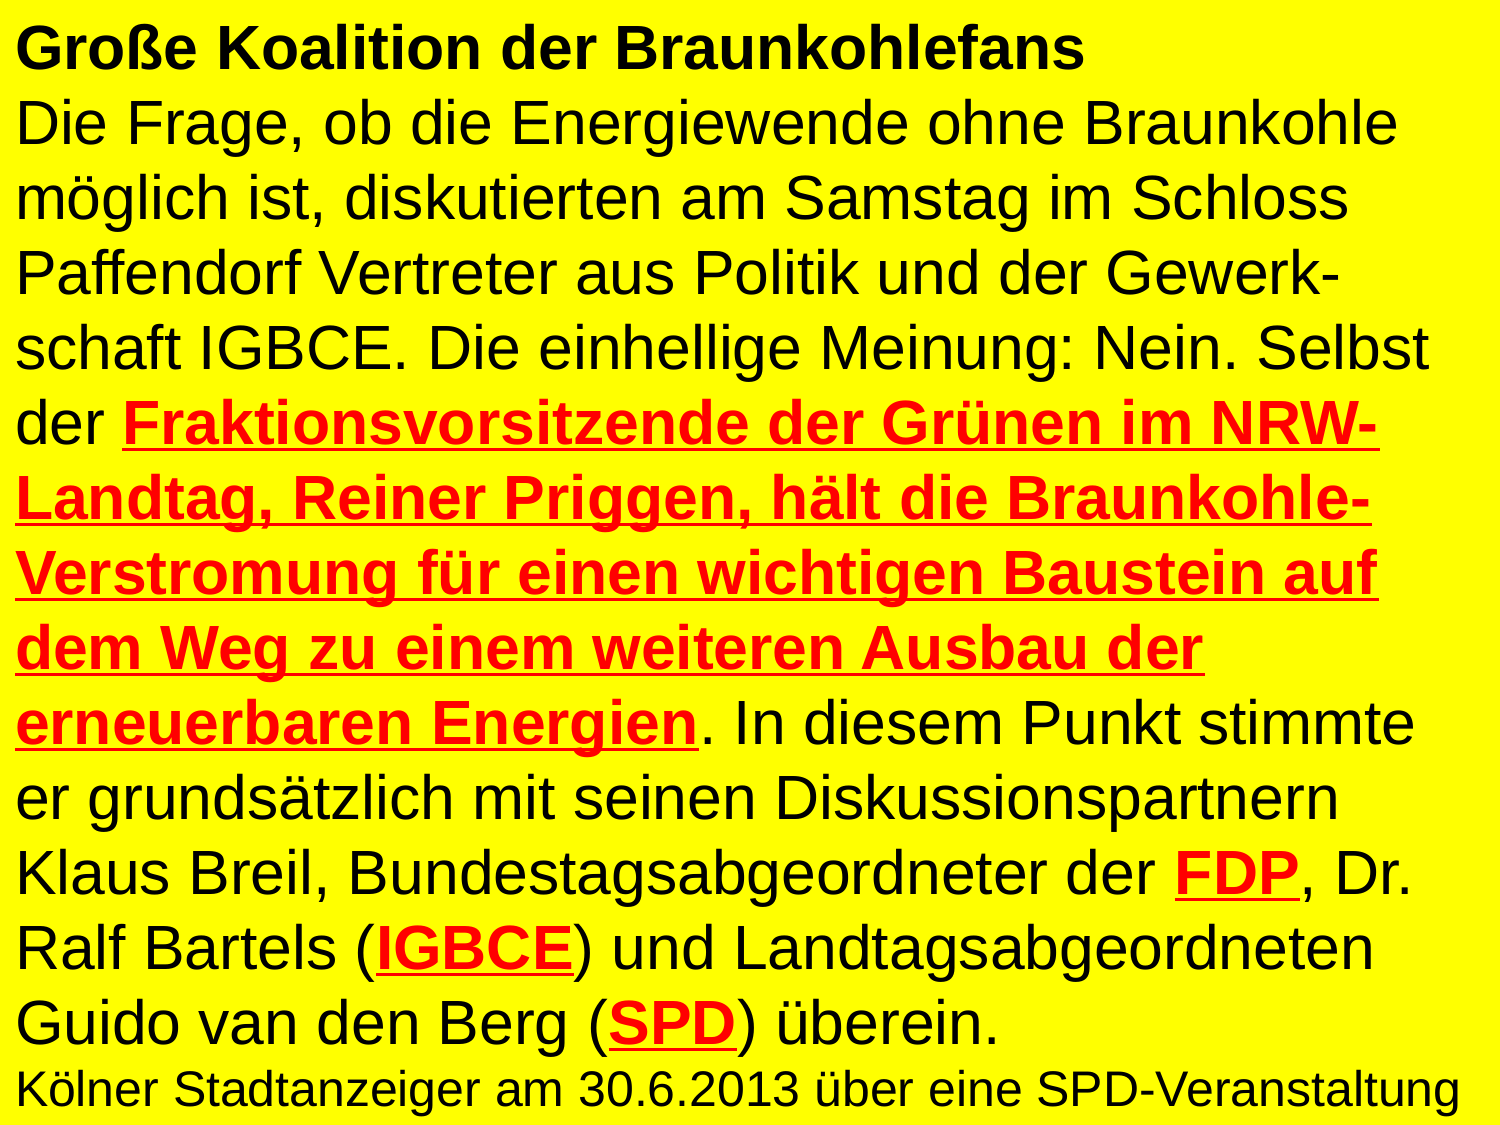

Große Koalition der Braunkohlefans
Die Frage, ob die Energiewende ohne Braunkohle möglich ist, diskutierten am Samstag im Schloss Paffendorf Vertreter aus Politik und der Gewerk-schaft IGBCE. Die einhellige Meinung: Nein. Selbst der Fraktionsvorsitzende der Grünen im NRW-Landtag, Reiner Priggen, hält die Braunkohle-Verstromung für einen wichtigen Baustein auf dem Weg zu einem weiteren Ausbau der erneuerbaren Energien. In diesem Punkt stimmte er grundsätzlich mit seinen Diskussionspartnern Klaus Breil, Bundestagsabgeordneter der FDP, Dr. Ralf Bartels (IGBCE) und Landtagsabgeordneten Guido van den Berg (SPD) überein.
Kölner Stadtanzeiger am 30.6.2013 über eine SPD-Veranstaltung
# Filz der Kommunalpolitik: Beispiel Wolfgang Spelthahn (CDU)
Aufsichtsrat bei RWE und Landrat des Kreises Düren. Das heißt:
Oberster Behördenchef
Polizeichef im Kreis – damit zuständig für die polizeiliche Abwehr von Protesten